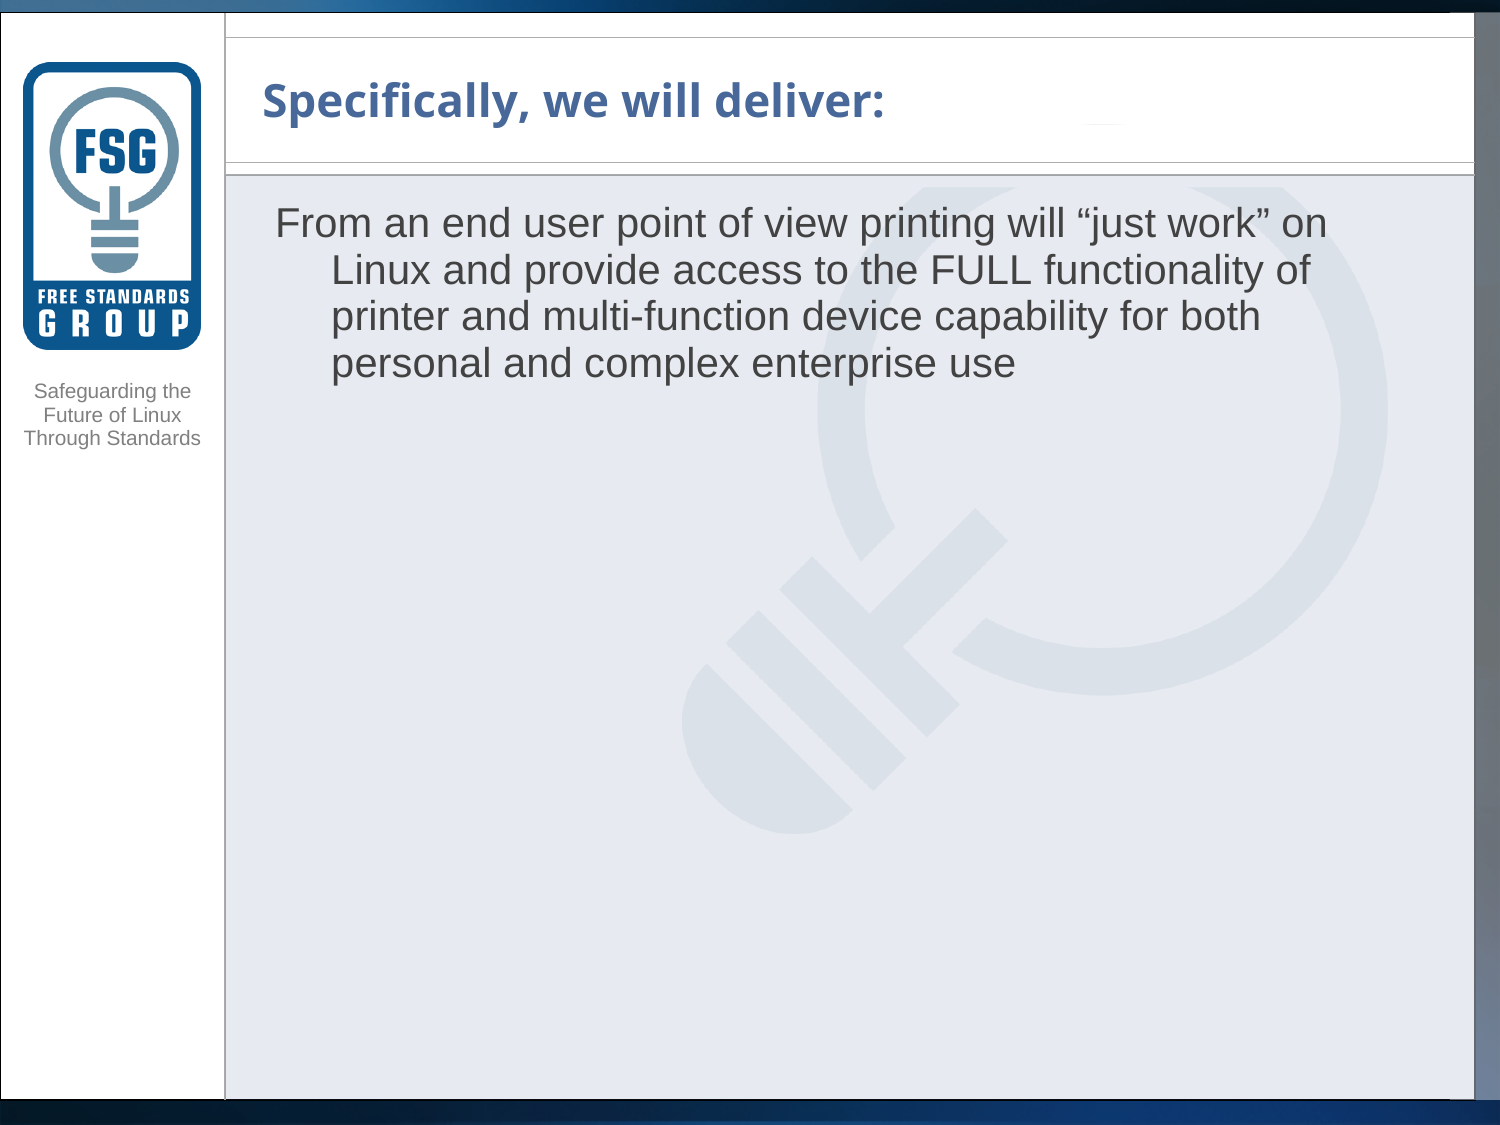

# Specifically, we will deliver:
From an end user point of view printing will “just work” on Linux and provide access to the FULL functionality of printer and multi-function device capability for both personal and complex enterprise use